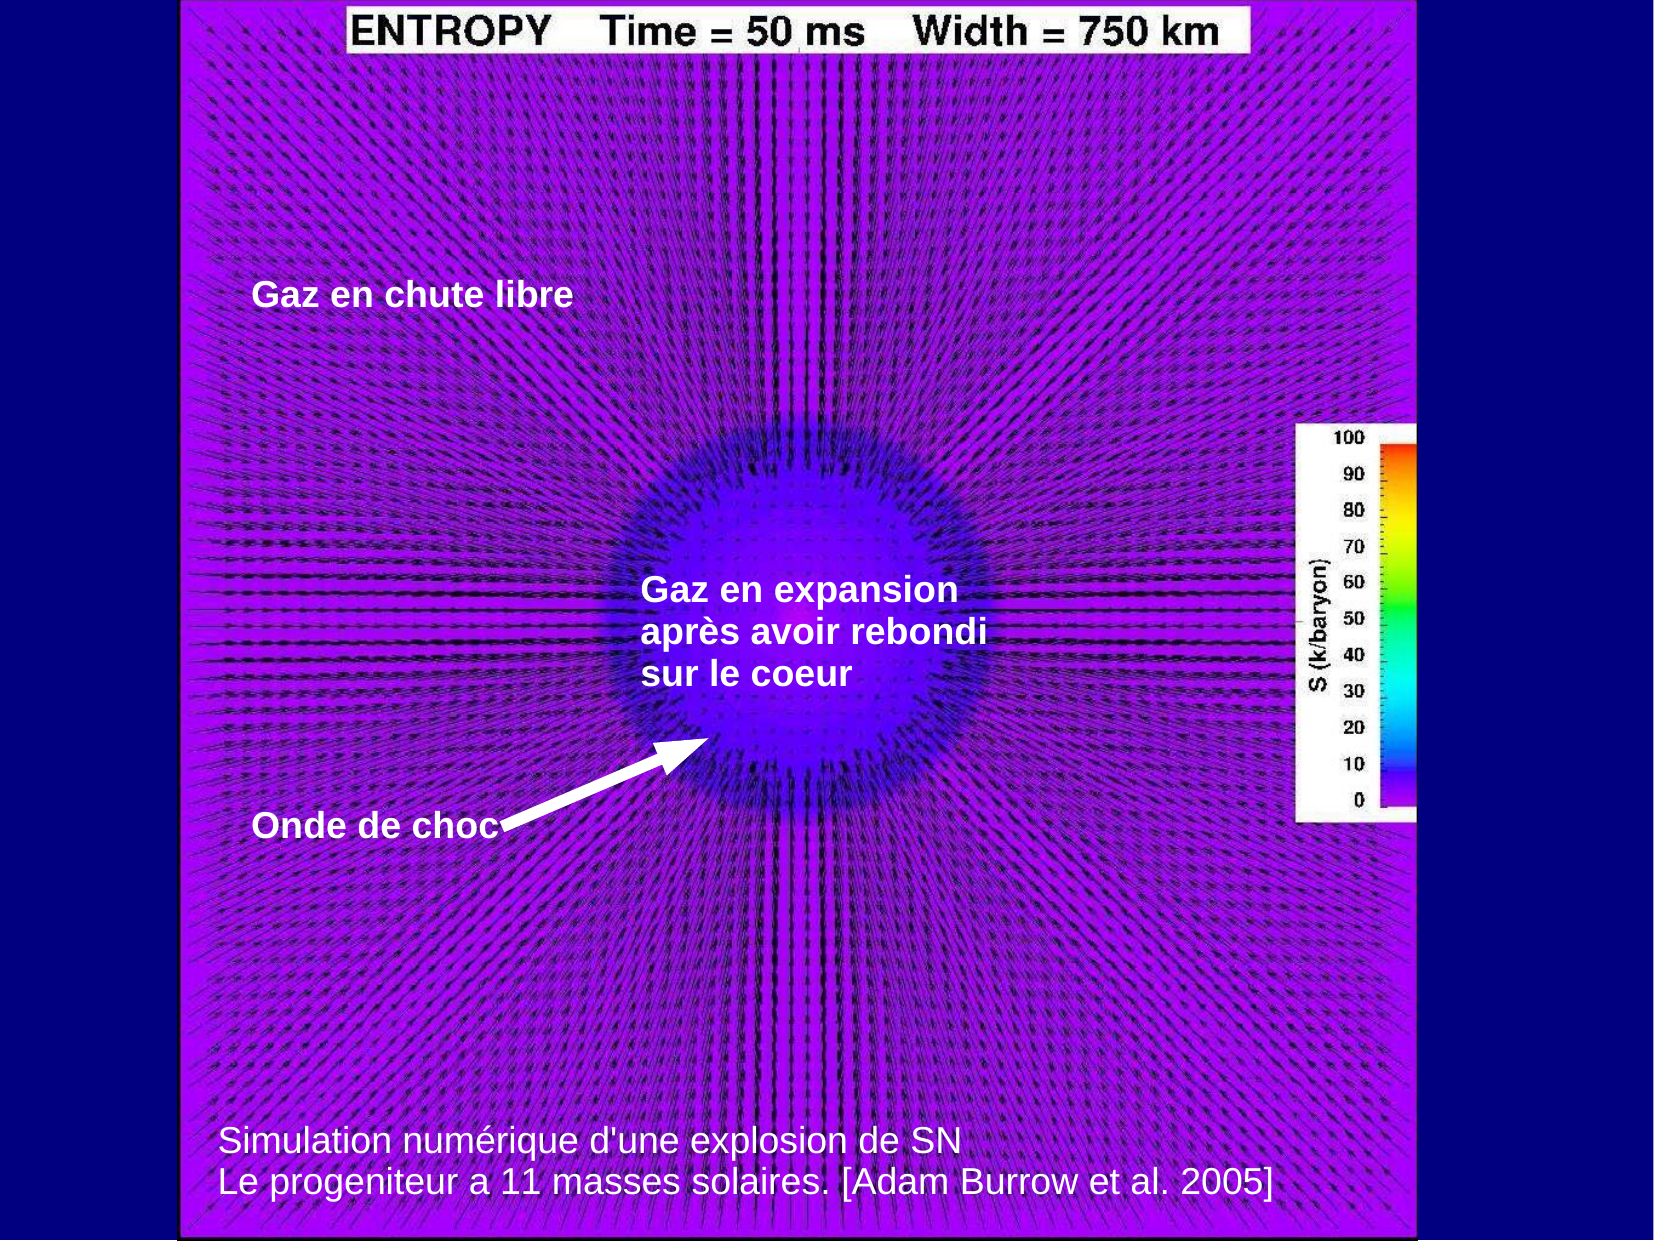

Gaz en chute libre
Gaz en expansion
après avoir rebondi
sur le coeur
Onde de choc
Simulation numérique d'une explosion de SN
Le progeniteur a 11 masses solaires. [Adam Burrow et al. 2005]